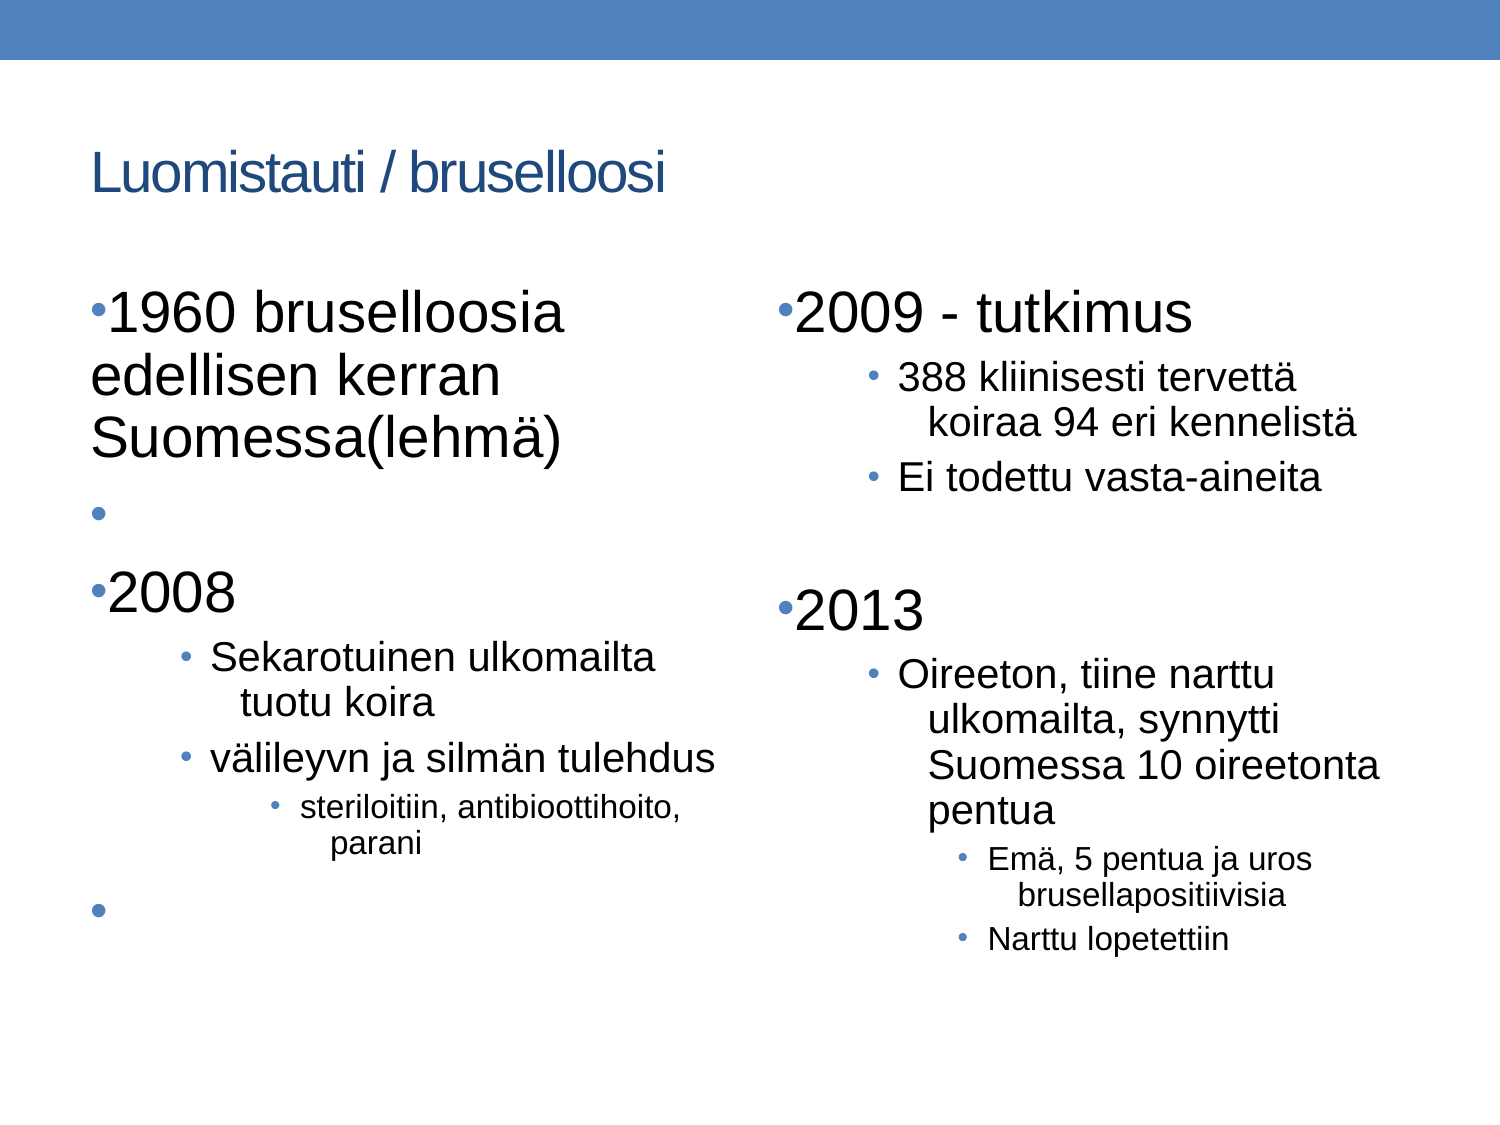

# Luomistauti / bruselloosi
1960 bruselloosia edellisen kerran Suomessa(lehmä)
2008
Sekarotuinen ulkomailta tuotu koira
välileyvn ja silmän tulehdus
steriloitiin, antibioottihoito, parani
2009 - tutkimus
388 kliinisesti tervettä koiraa 94 eri kennelistä
Ei todettu vasta-aineita
2013
Oireeton, tiine narttu ulkomailta, synnytti Suomessa 10 oireetonta pentua
Emä, 5 pentua ja uros brusellapositiivisia
Narttu lopetettiin